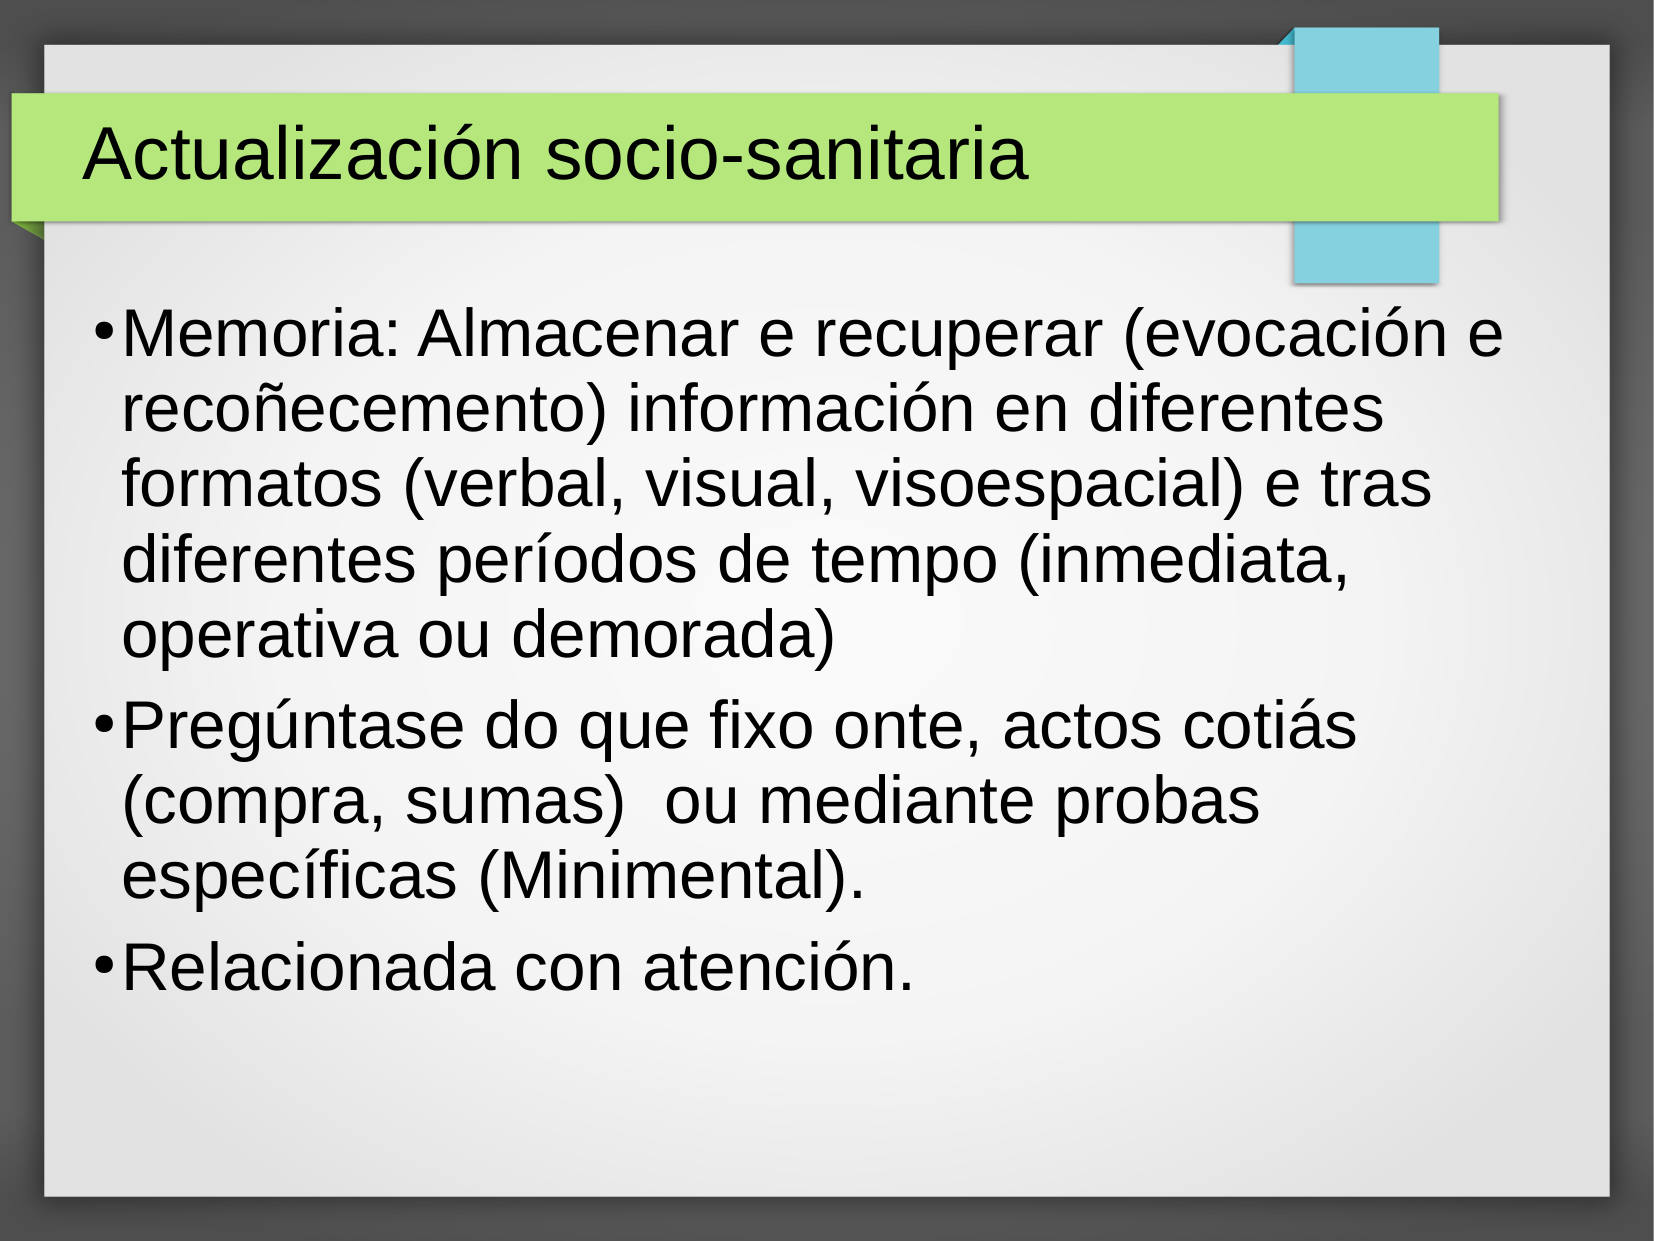

# Actualización socio-sanitaria
Memoria: Almacenar e recuperar (evocación e recoñecemento) información en diferentes formatos (verbal, visual, visoespacial) e tras diferentes períodos de tempo (inmediata, operativa ou demorada)
Pregúntase do que fixo onte, actos cotiás (compra, sumas) ou mediante probas específicas (Minimental).
Relacionada con atención.